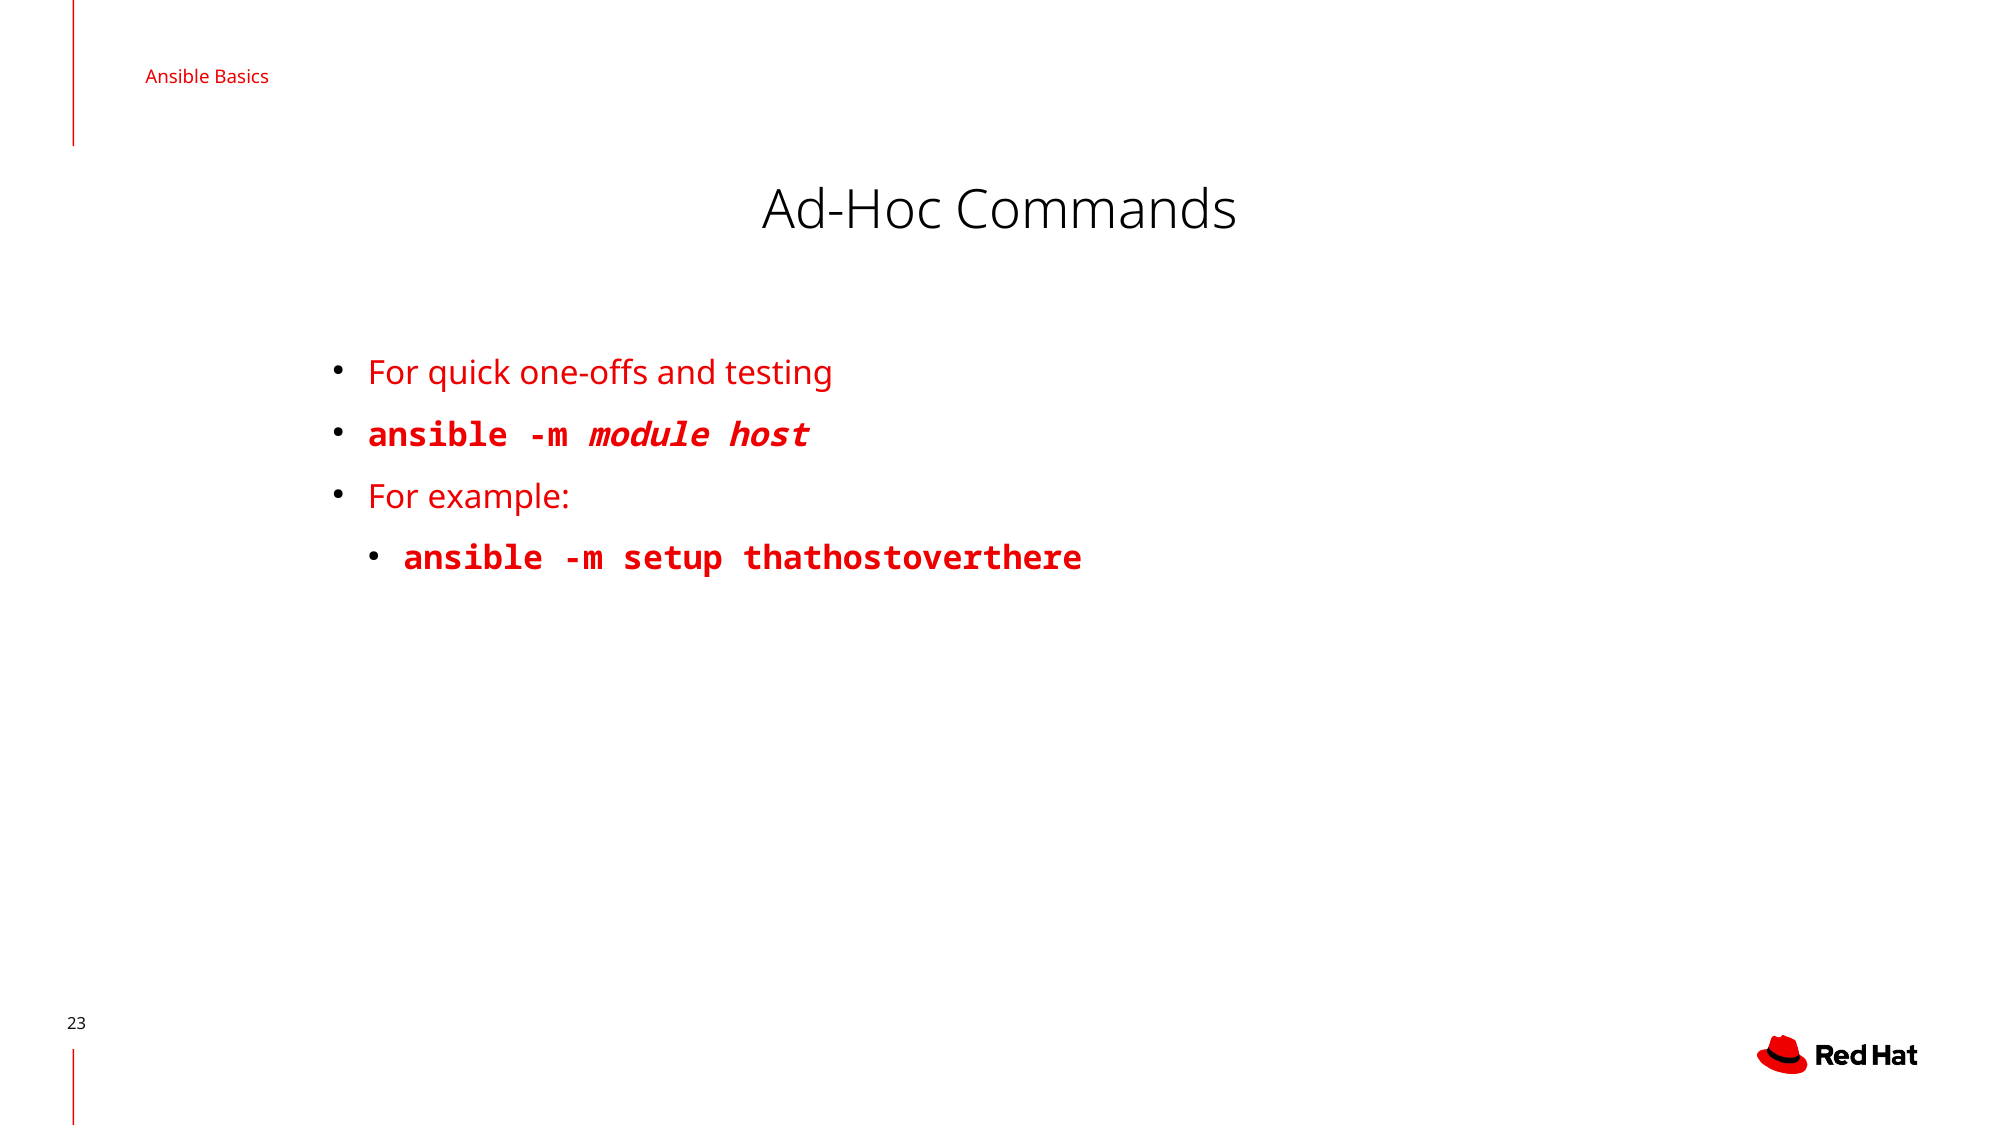

Ansible Basics
# Ad-Hoc Commands
For quick one-offs and testing
ansible -m module host
For example:
ansible -m setup thathostoverthere
23